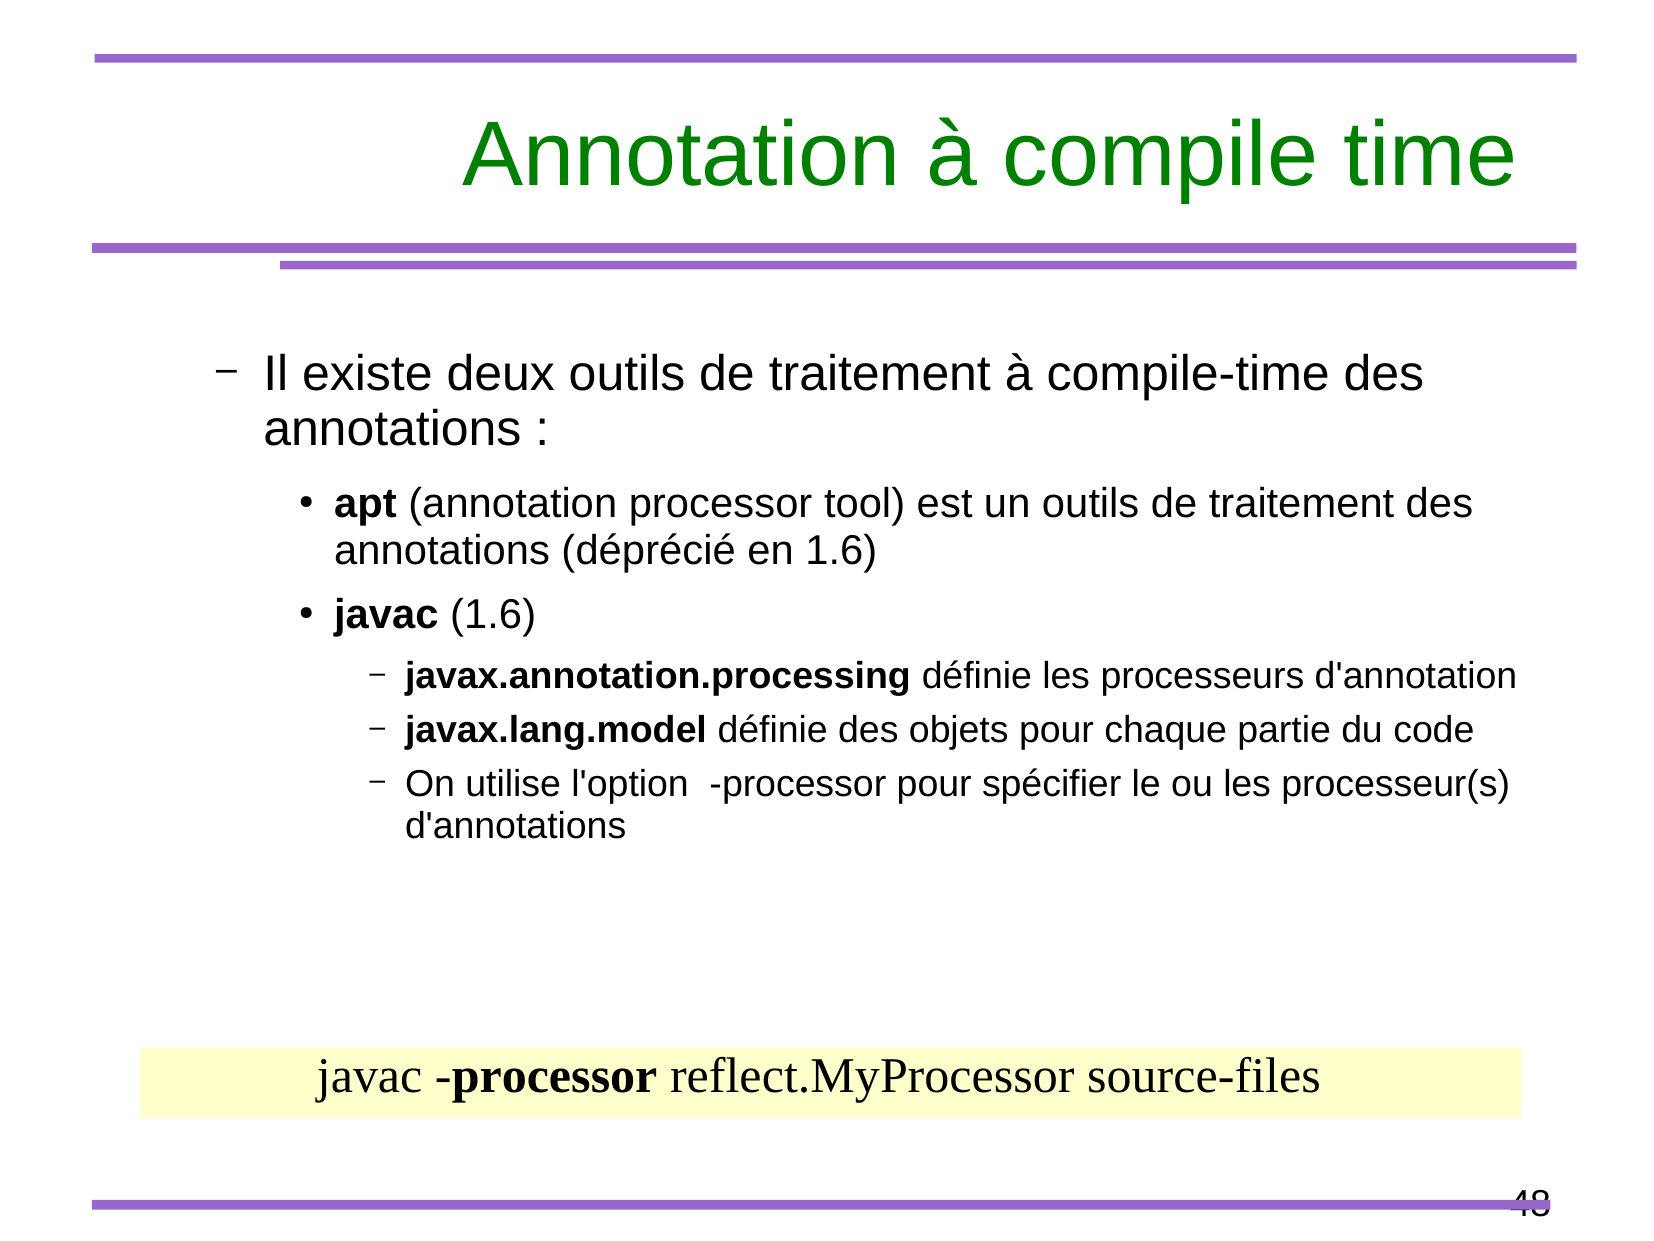

# Annotation à compile time
Il existe deux outils de traitement à compile-time des annotations :
apt (annotation processor tool) est un outils de traitement des annotations (déprécié en 1.6)
javac (1.6)
javax.annotation.processing définie les processeurs d'annotation
javax.lang.model définie des objets pour chaque partie du code
On utilise l'option -processor pour spécifier le ou les processeur(s) d'annotations
javac -processor reflect.MyProcessor source-files